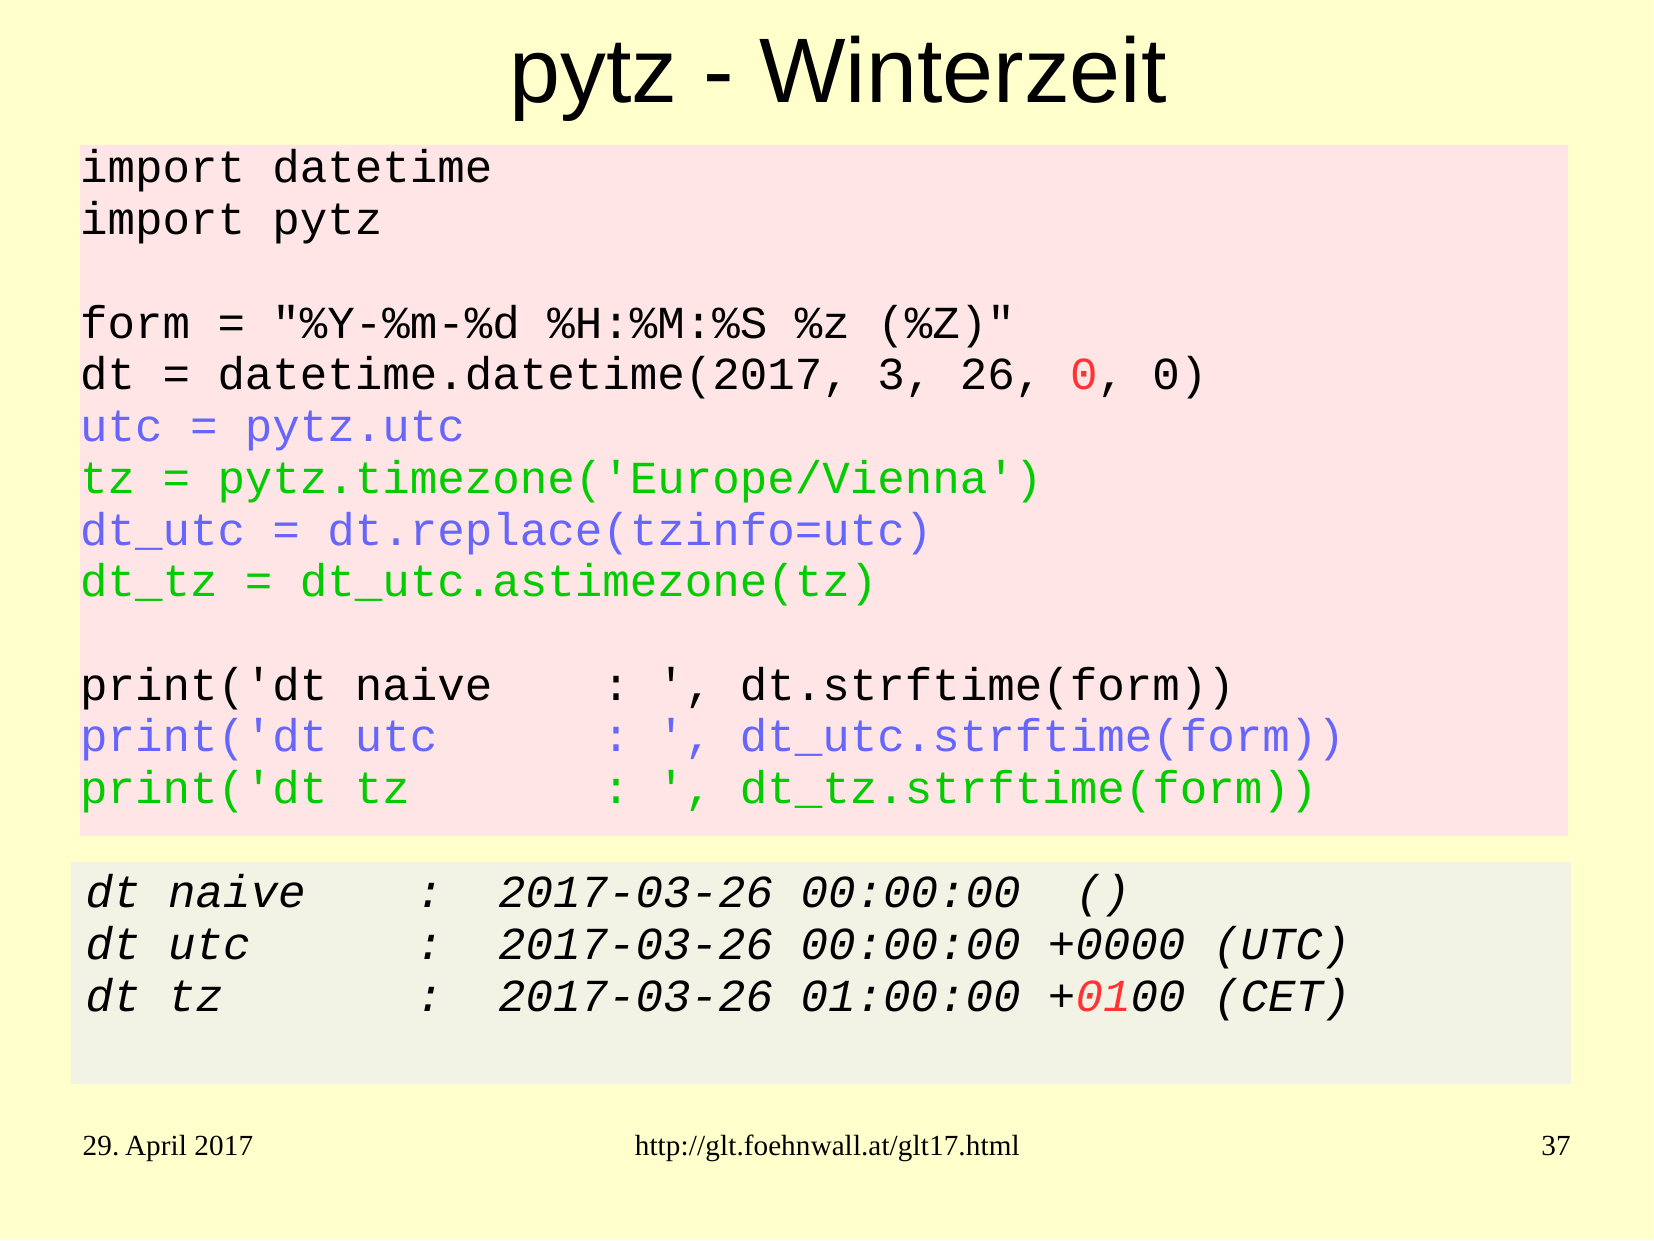

# pytz - Winterzeit
import datetime
import pytz
form = "%Y-%m-%d %H:%M:%S %z (%Z)"
dt = datetime.datetime(2017, 3, 26, 0, 0)
utc = pytz.utc
tz = pytz.timezone('Europe/Vienna')
dt_utc = dt.replace(tzinfo=utc)
dt_tz = dt_utc.astimezone(tz)
print('dt naive : ', dt.strftime(form))
print('dt utc : ', dt_utc.strftime(form))
print('dt tz : ', dt_tz.strftime(form))
dt naive : 2017-03-26 00:00:00 ()
dt utc : 2017-03-26 00:00:00 +0000 (UTC)
dt tz : 2017-03-26 01:00:00 +0100 (CET)
29. April 2017
http://glt.foehnwall.at/glt17.html
37